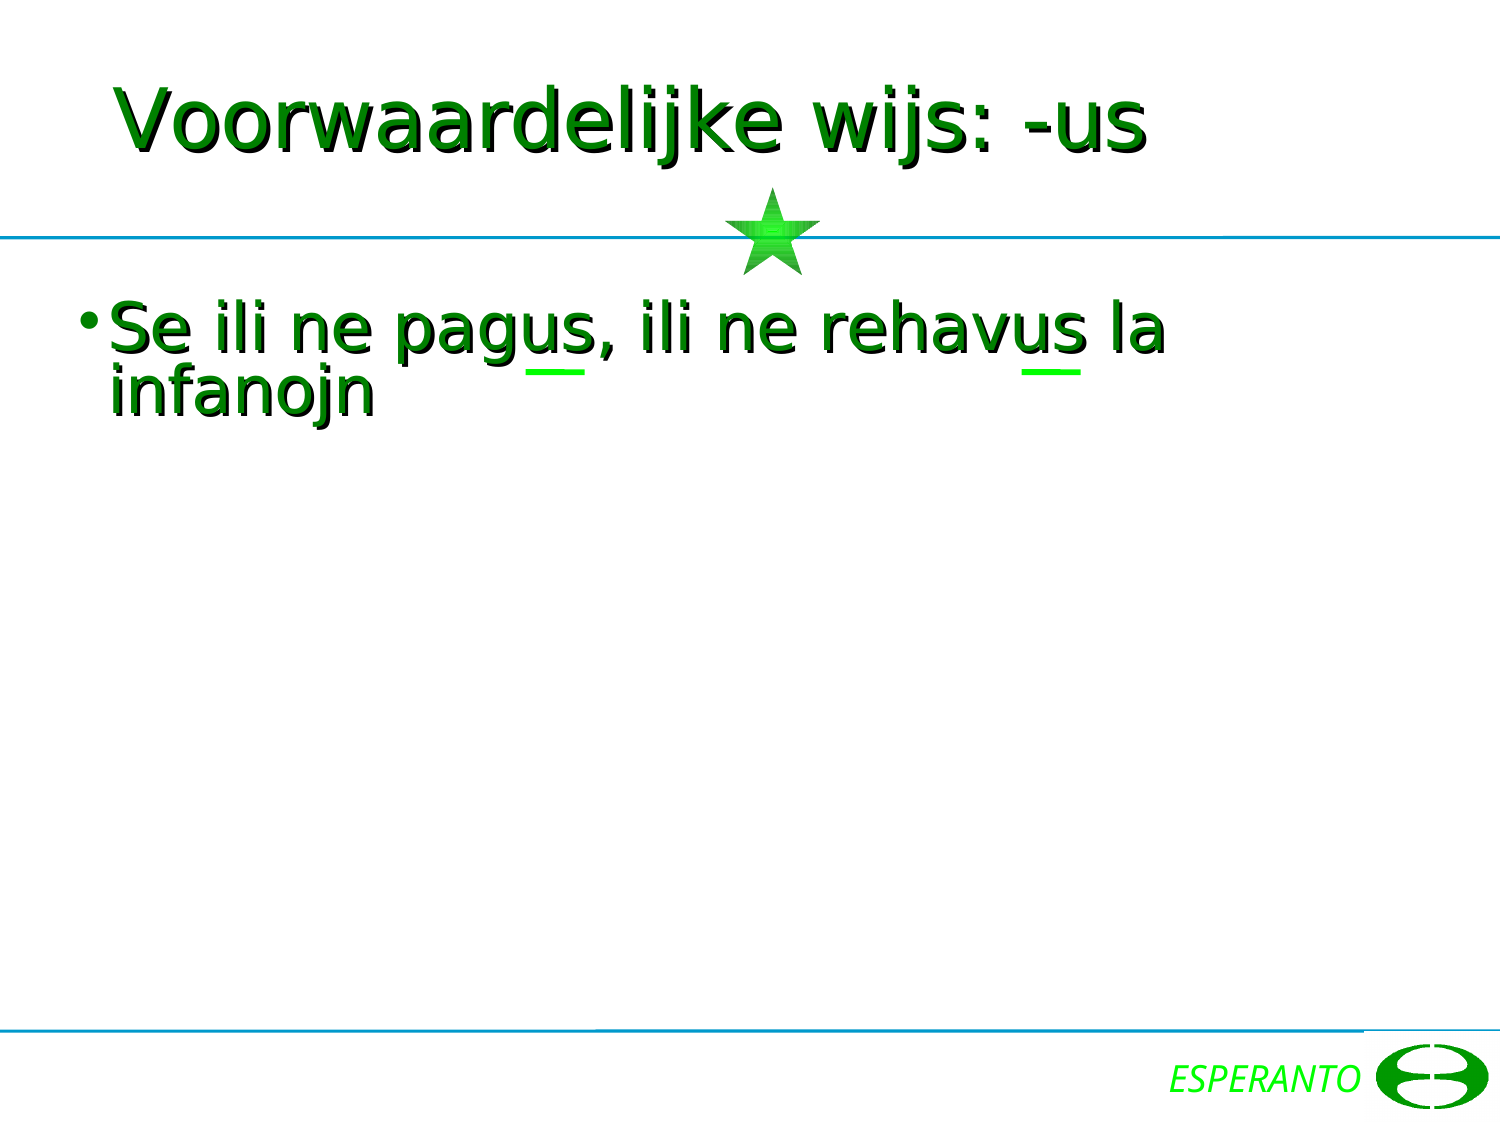

# Voorwaardelijke wijs: -us
Se ili ne pagus, ili ne rehavus la infanojn